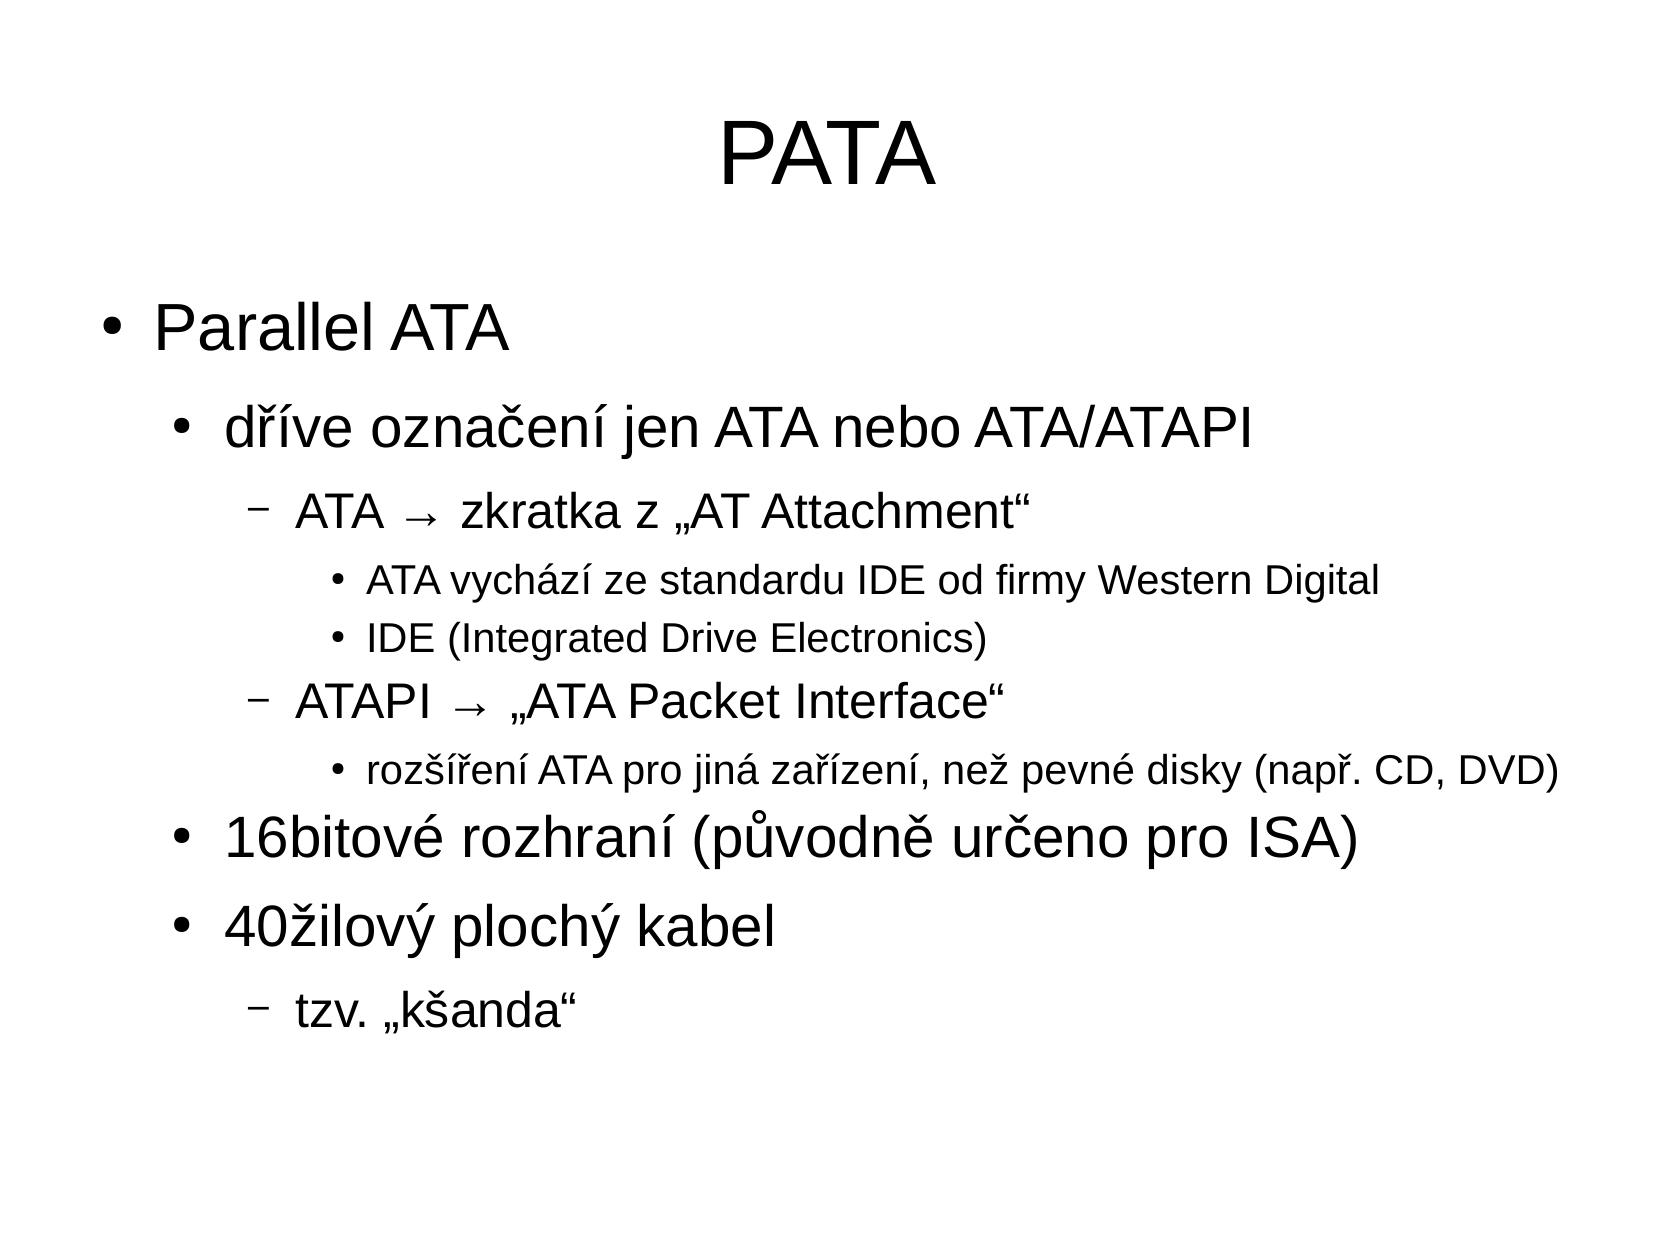

# PATA
Parallel ATA
dříve označení jen ATA nebo ATA/ATAPI
ATA → zkratka z „AT Attachment“
ATA vychází ze standardu IDE od firmy Western Digital
IDE (Integrated Drive Electronics)
ATAPI → „ATA Packet Interface“
rozšíření ATA pro jiná zařízení, než pevné disky (např. CD, DVD)
16bitové rozhraní (původně určeno pro ISA)
40žilový plochý kabel
tzv. „kšanda“